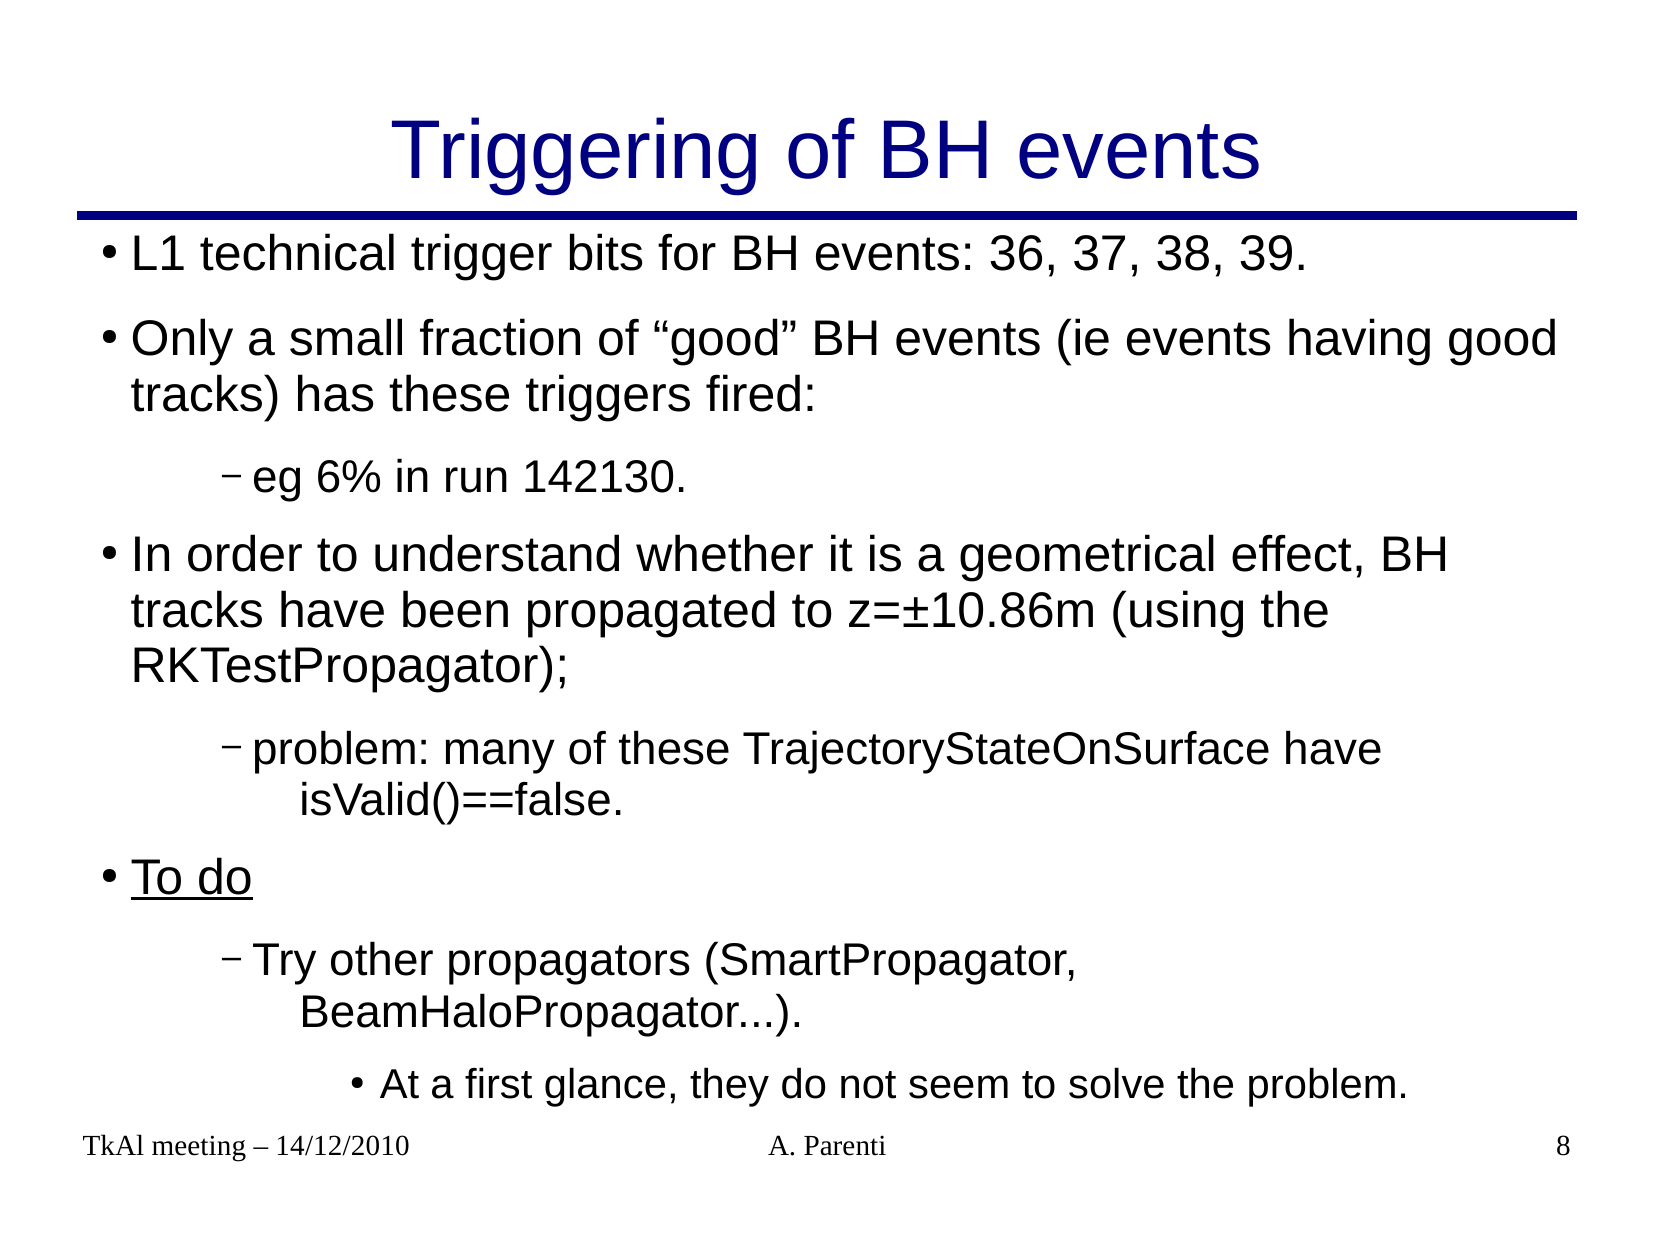

# Triggering of BH events
L1 technical trigger bits for BH events: 36, 37, 38, 39.
Only a small fraction of “good” BH events (ie events having good tracks) has these triggers fired:
eg 6% in run 142130.
In order to understand whether it is a geometrical effect, BH tracks have been propagated to z=±10.86m (using the RKTestPropagator);
problem: many of these TrajectoryStateOnSurface have isValid()==false.
To do
Try other propagators (SmartPropagator, BeamHaloPropagator...).
At a first glance, they do not seem to solve the problem.
8